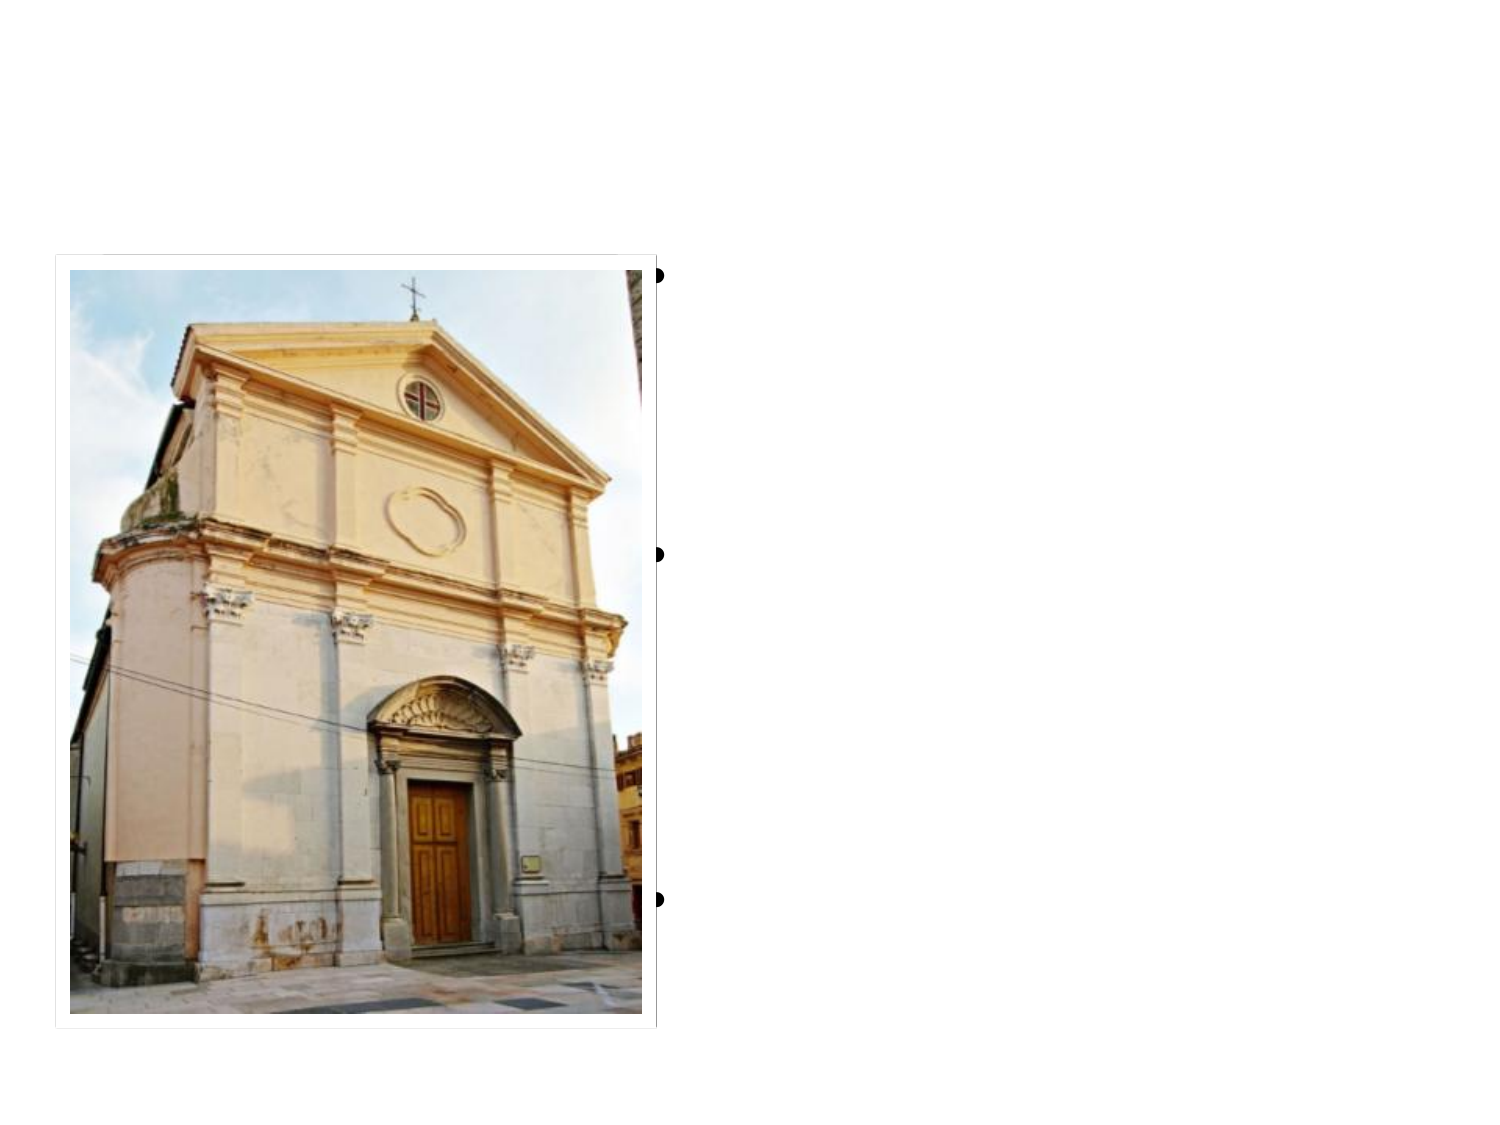

# III. SVJEDOK VJERE
U lipnju 1947. otvoreno se usprotivio daljnjem popuštanju komunistima u vezi s “petogodišnjim planom”
U Tinjanu je spriječena krizma, a 23.8.1947. u Buzetu su provokatori izazivajući nerede u crkvi omeli podjeljivanje sv. krizme
“Ovuda možete proći samo preko mene mrtvoga.”